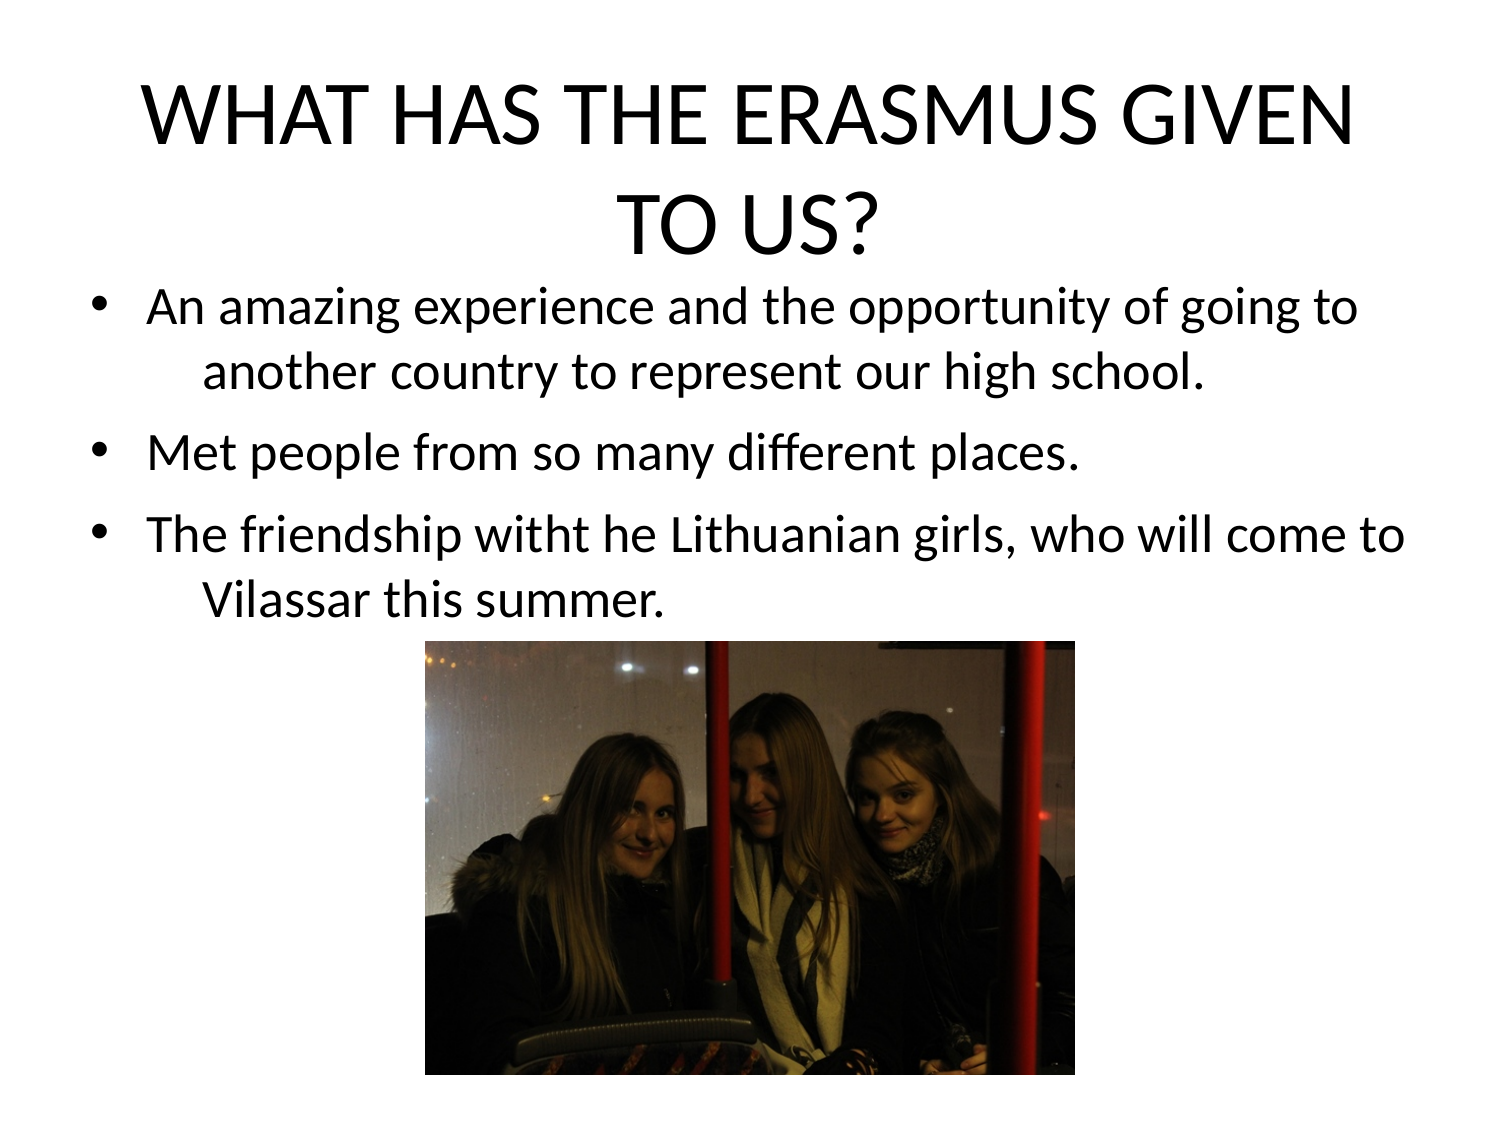

# WHAT HAS THE ERASMUS GIVEN TO US?
An amazing experience and the opportunity of going to another country to represent our high school.
Met people from so many different places.
The friendship witht he Lithuanian girls, who will come to Vilassar this summer.